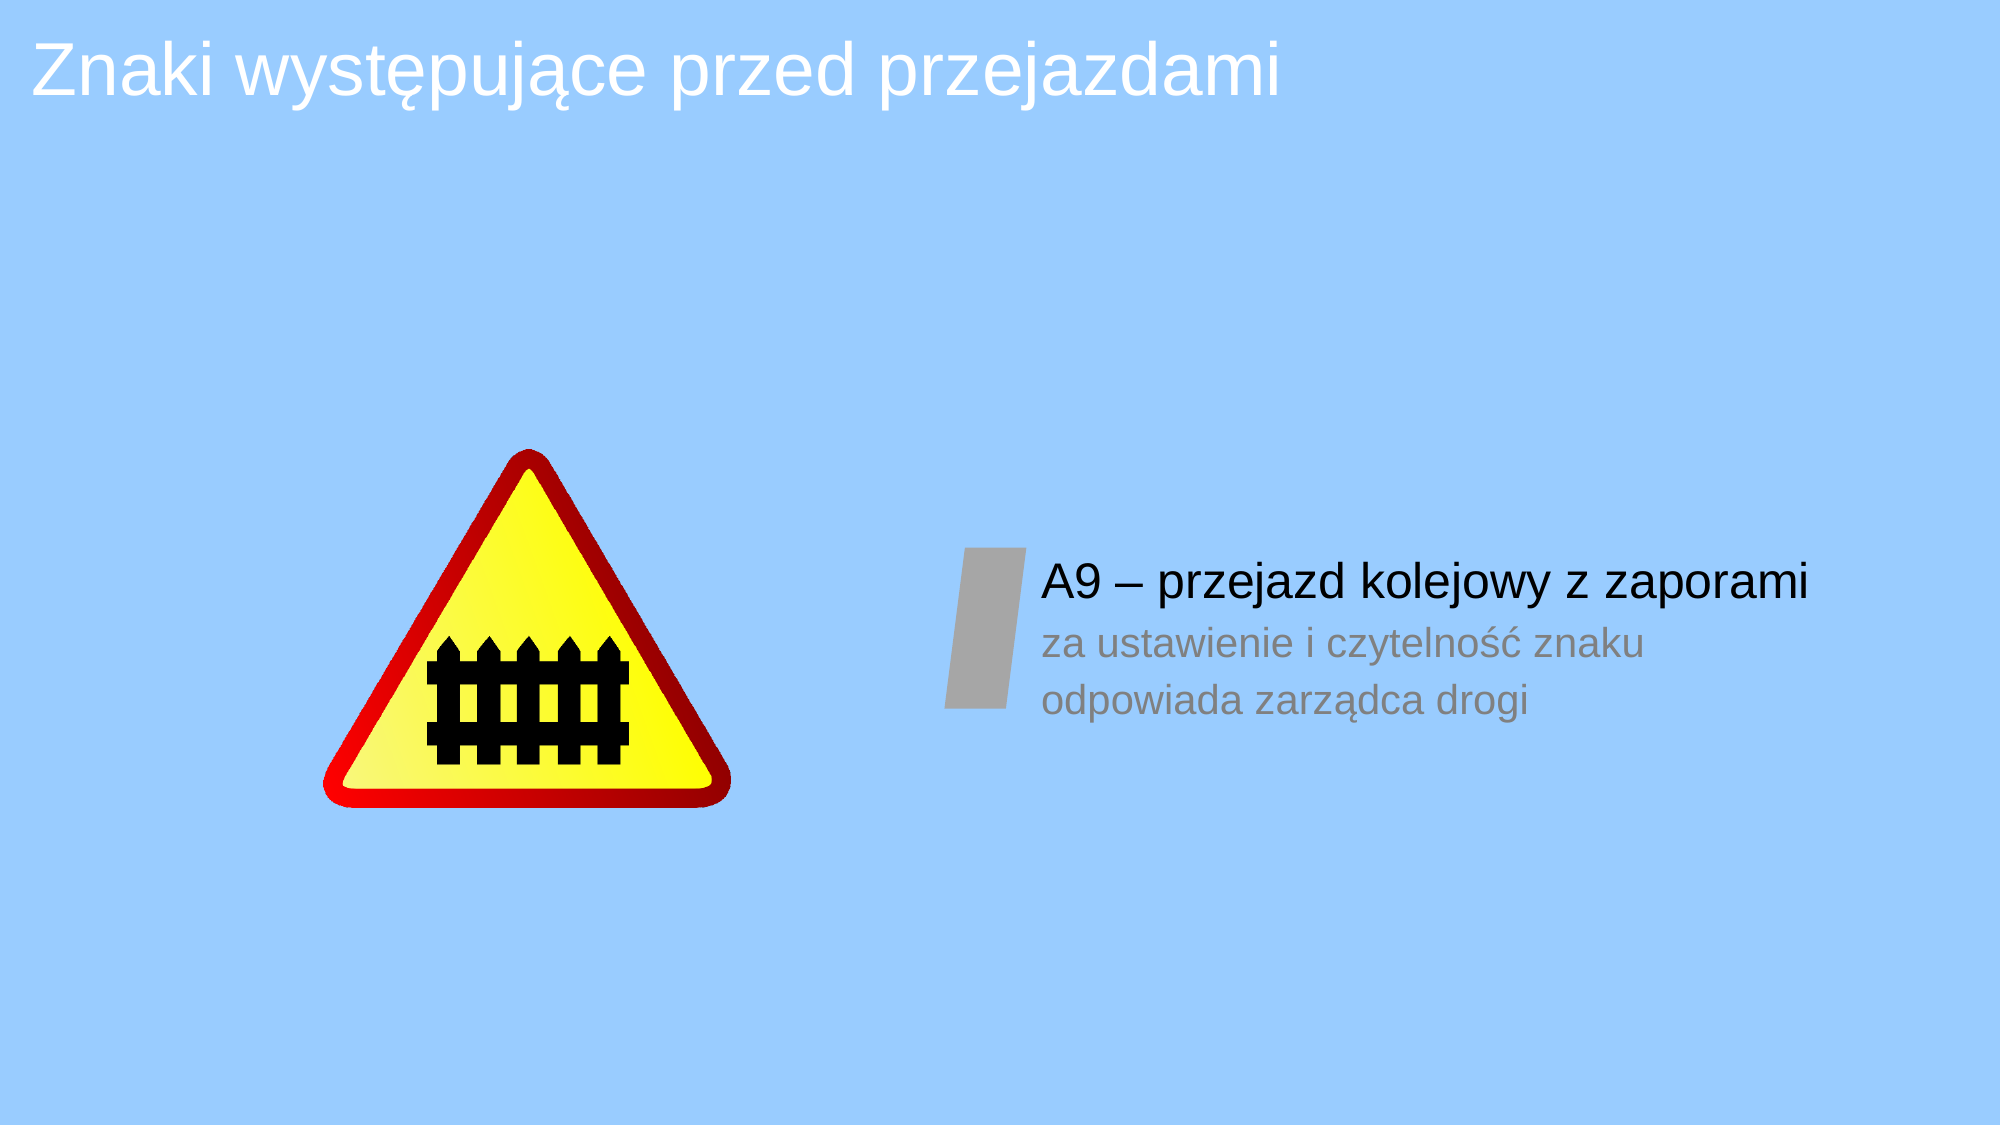

# Znaki występujące przed przejazdami
A9 – przejazd kolejowy z zaporami
za ustawienie i czytelność znaku
odpowiada zarządca drogi